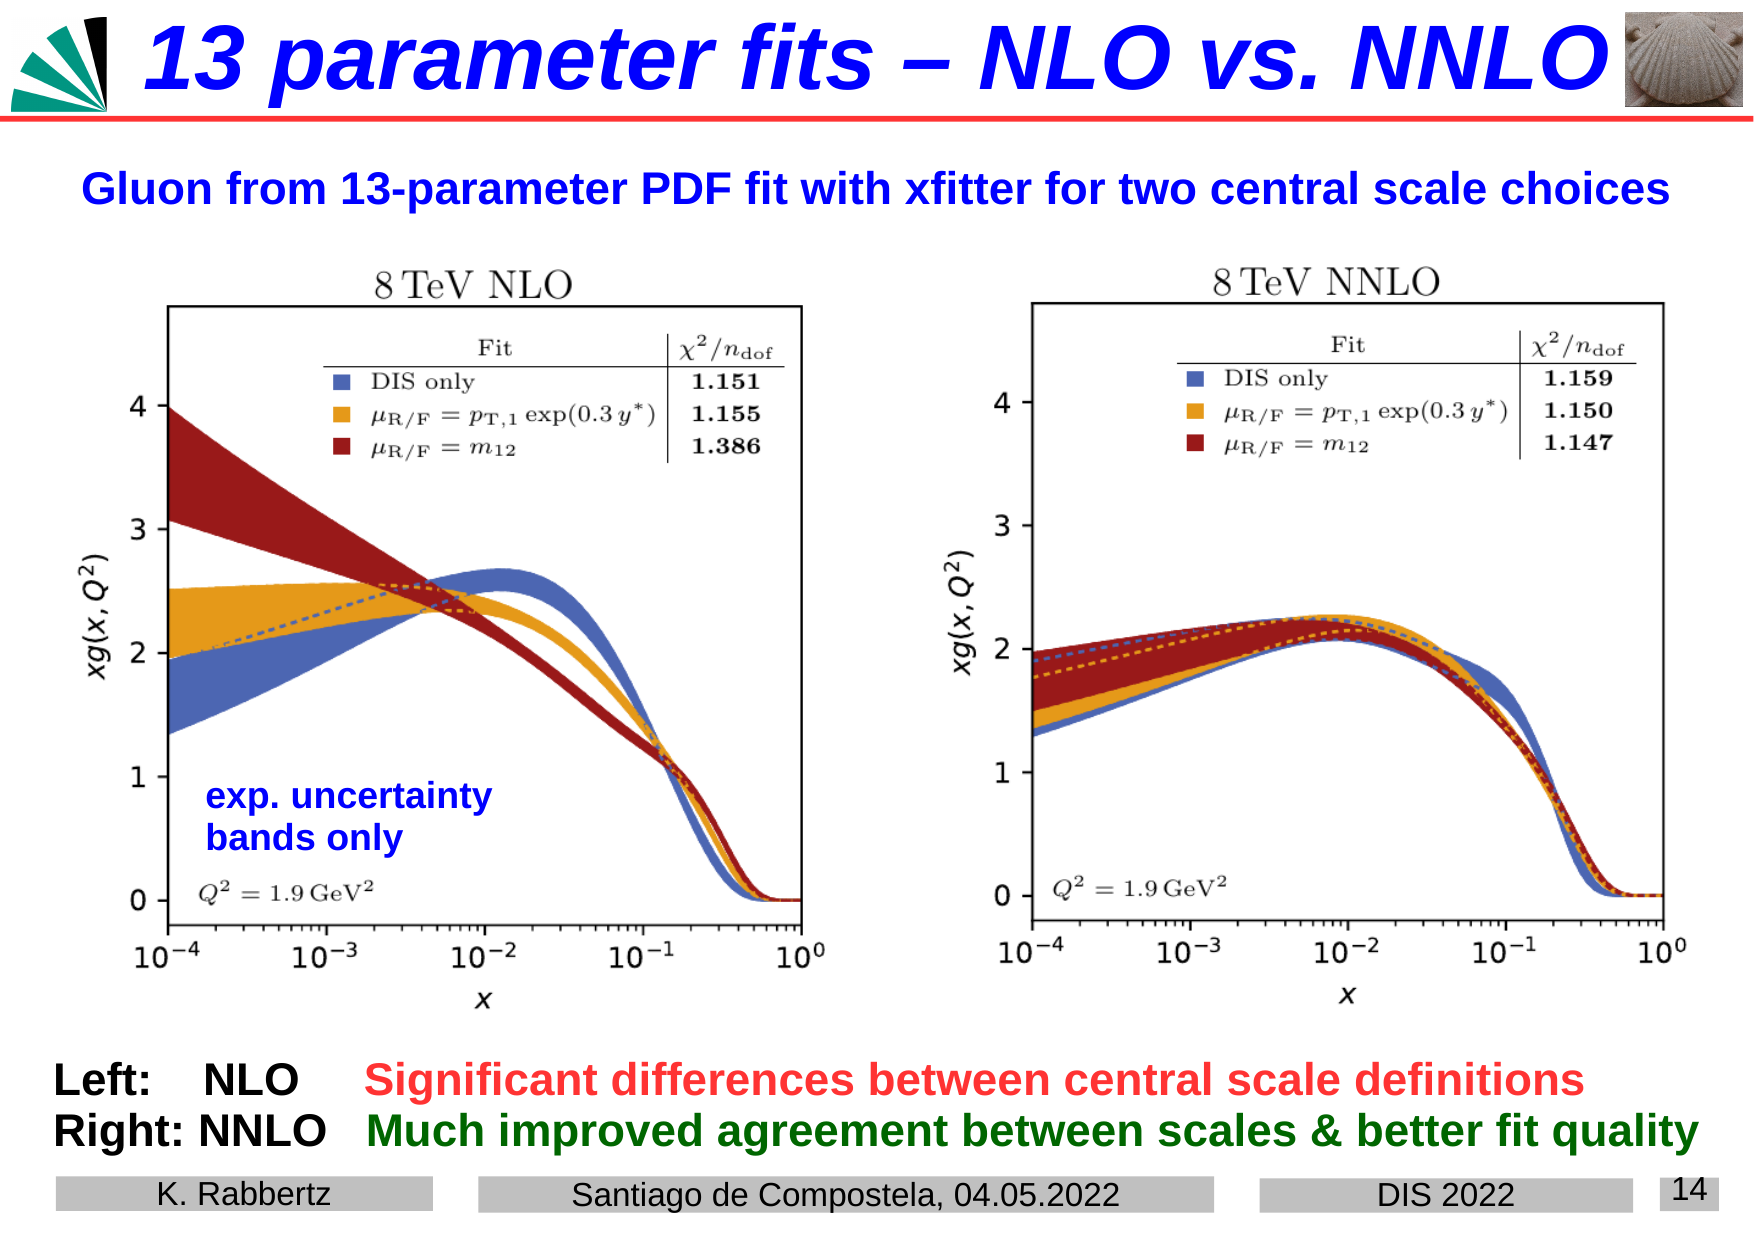

# 13 parameter fits – NLO vs. NNLO
Gluon from 13-parameter PDF fit with xfitter for two central scale choices
exp. uncertainty
bands only
Left: NLO Significant differences between central scale definitions
Right: NNLO Much improved agreement between scales & better fit quality